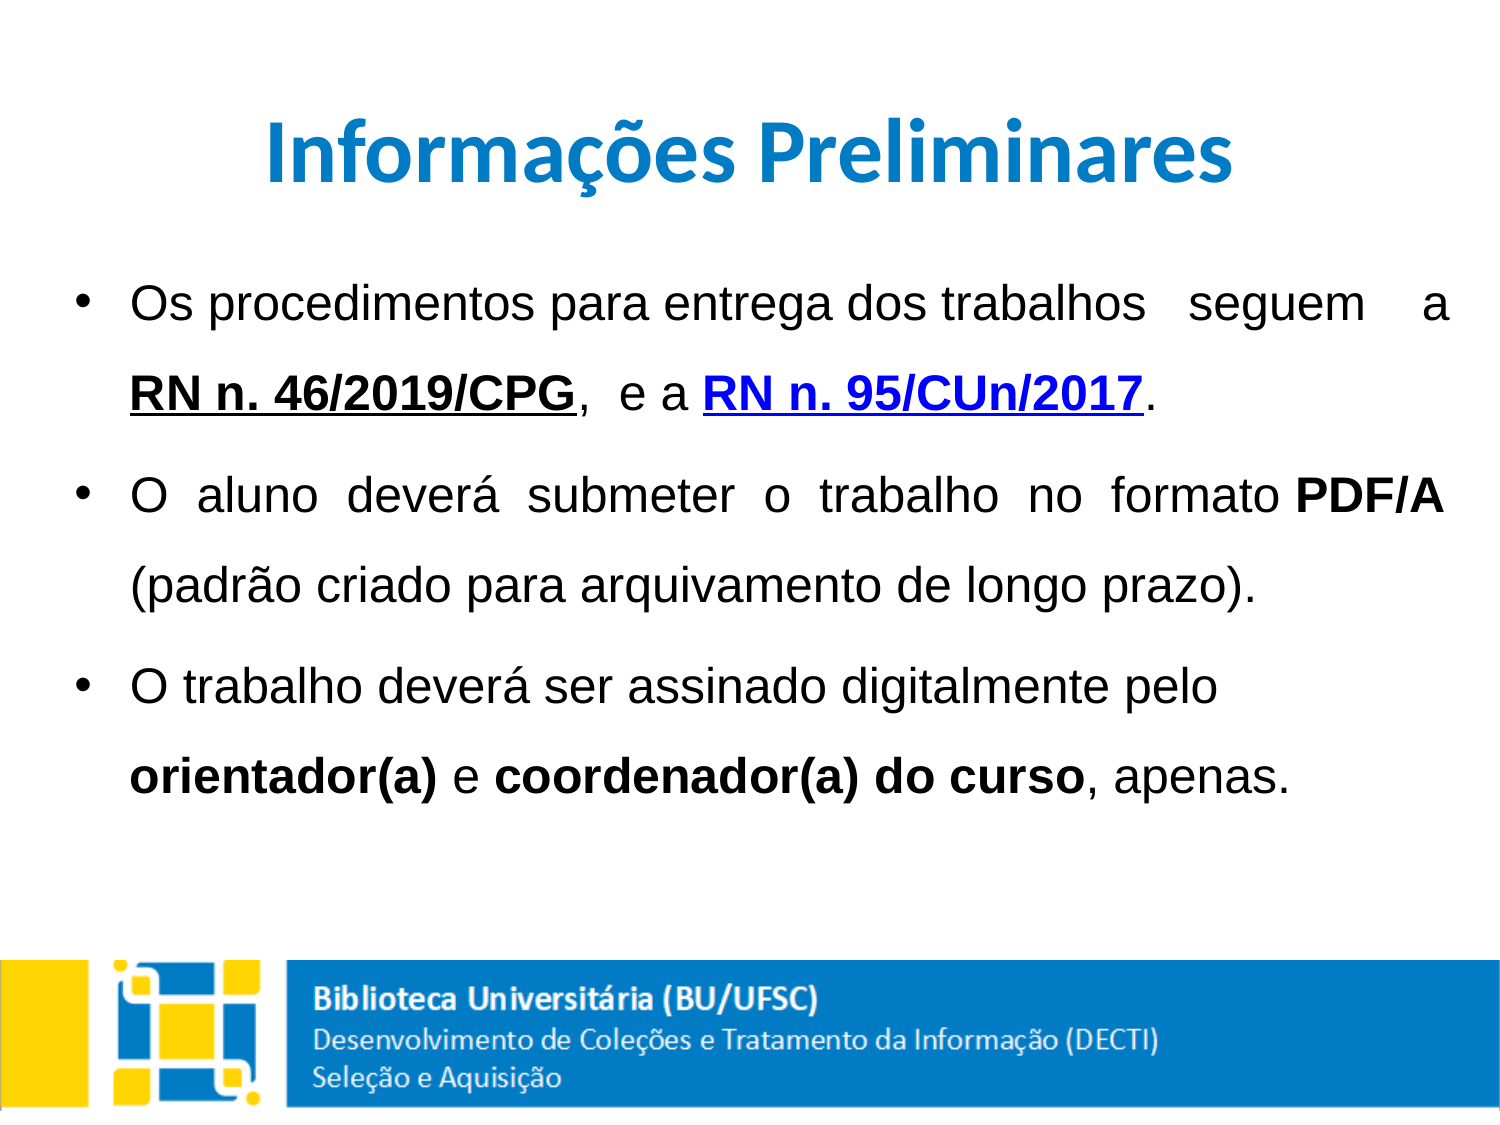

Informações Preliminares
Os procedimentos para entrega dos trabalhos seguem a RN n. 46/2019/CPG, e a RN n. 95/CUn/2017.
O aluno deverá submeter o trabalho no formato PDF/A (padrão criado para arquivamento de longo prazo).
O trabalho deverá ser assinado digitalmente pelo orientador(a) e coordenador(a) do curso, apenas.